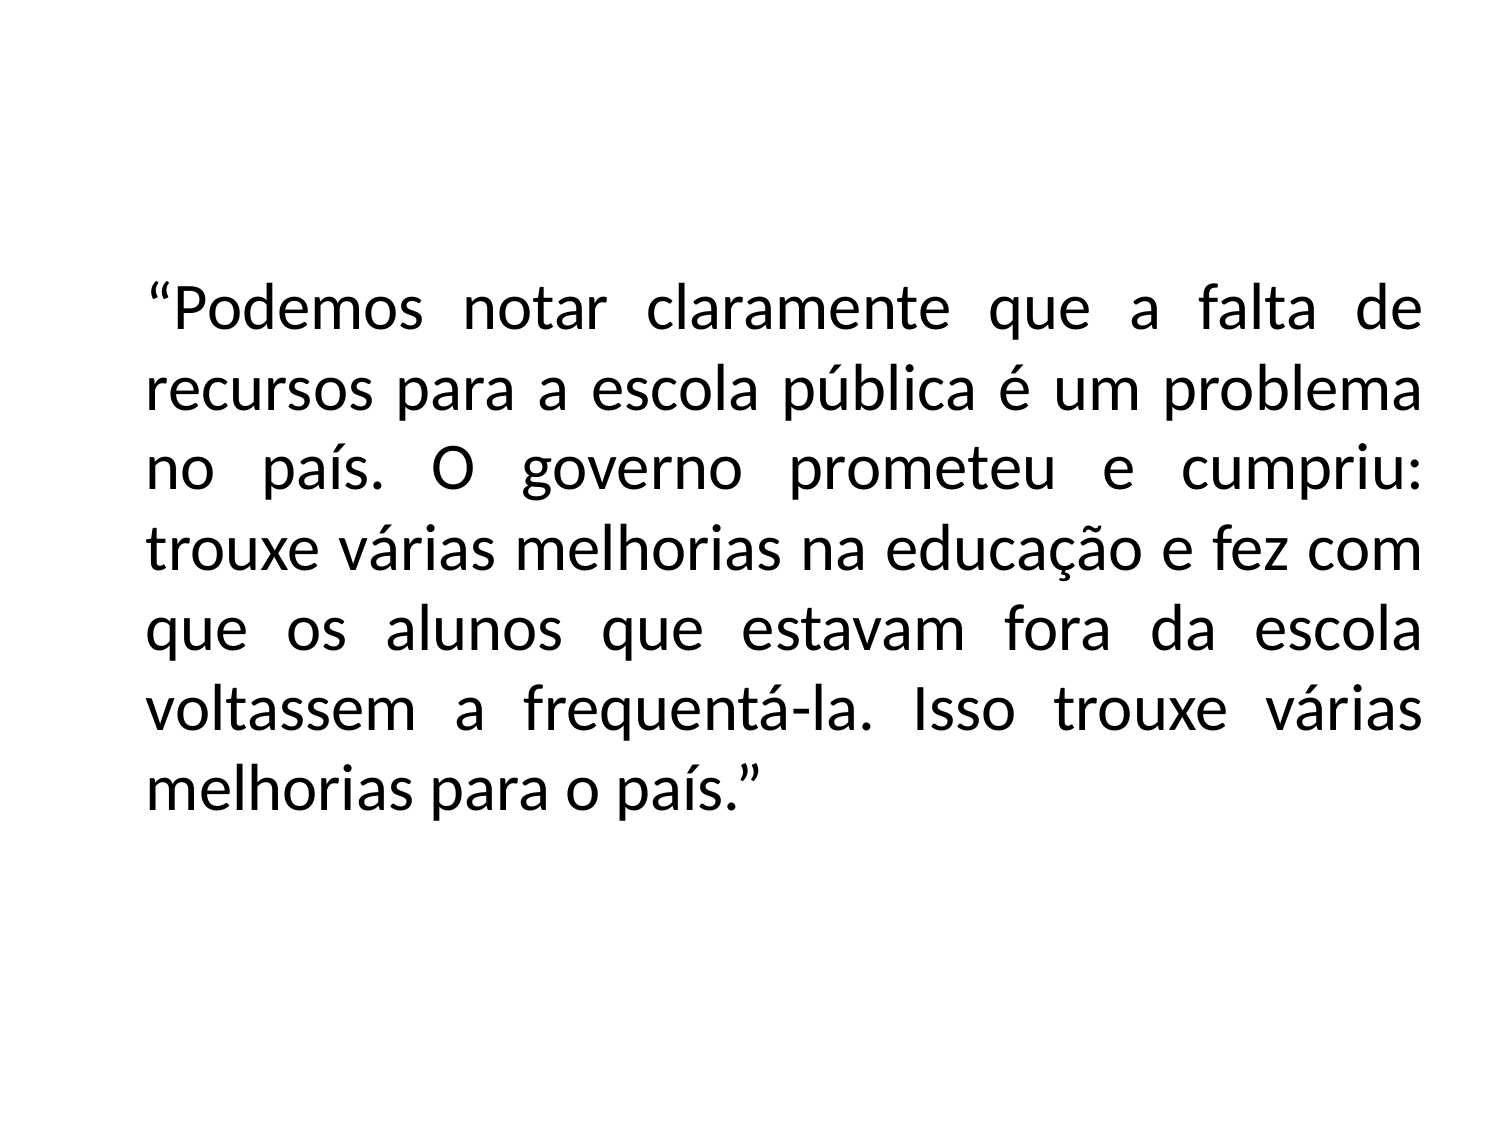

“Podemos notar claramente que a falta de recursos para a escola pública é um problema no país. O governo prometeu e cumpriu: trouxe várias melhorias na educação e fez com que os alunos que estavam fora da escola voltassem a frequentá-la. Isso trouxe várias melhorias para o país.”
#